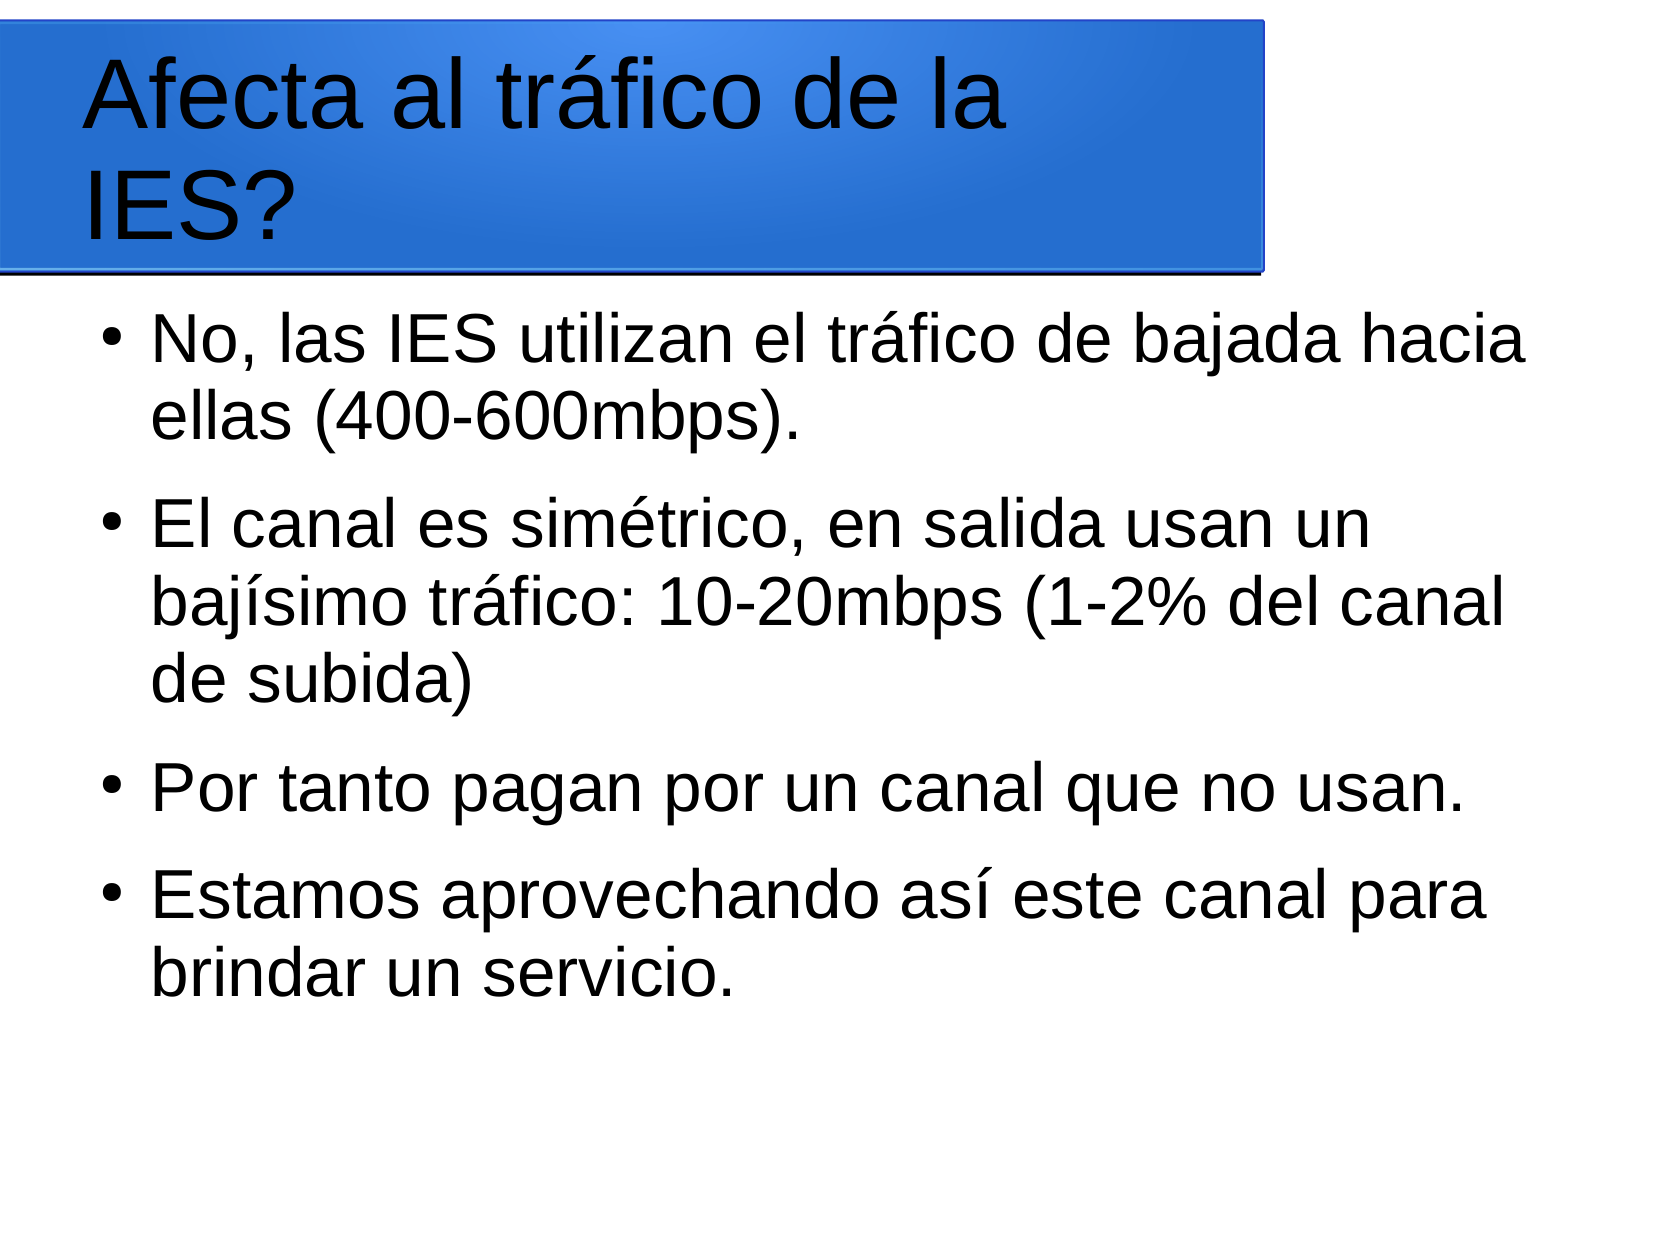

# Afecta al tráfico de la IES?
No, las IES utilizan el tráfico de bajada hacia ellas (400-600mbps).
El canal es simétrico, en salida usan un bajísimo tráfico: 10-20mbps (1-2% del canal de subida)
Por tanto pagan por un canal que no usan.
Estamos aprovechando así este canal para brindar un servicio.